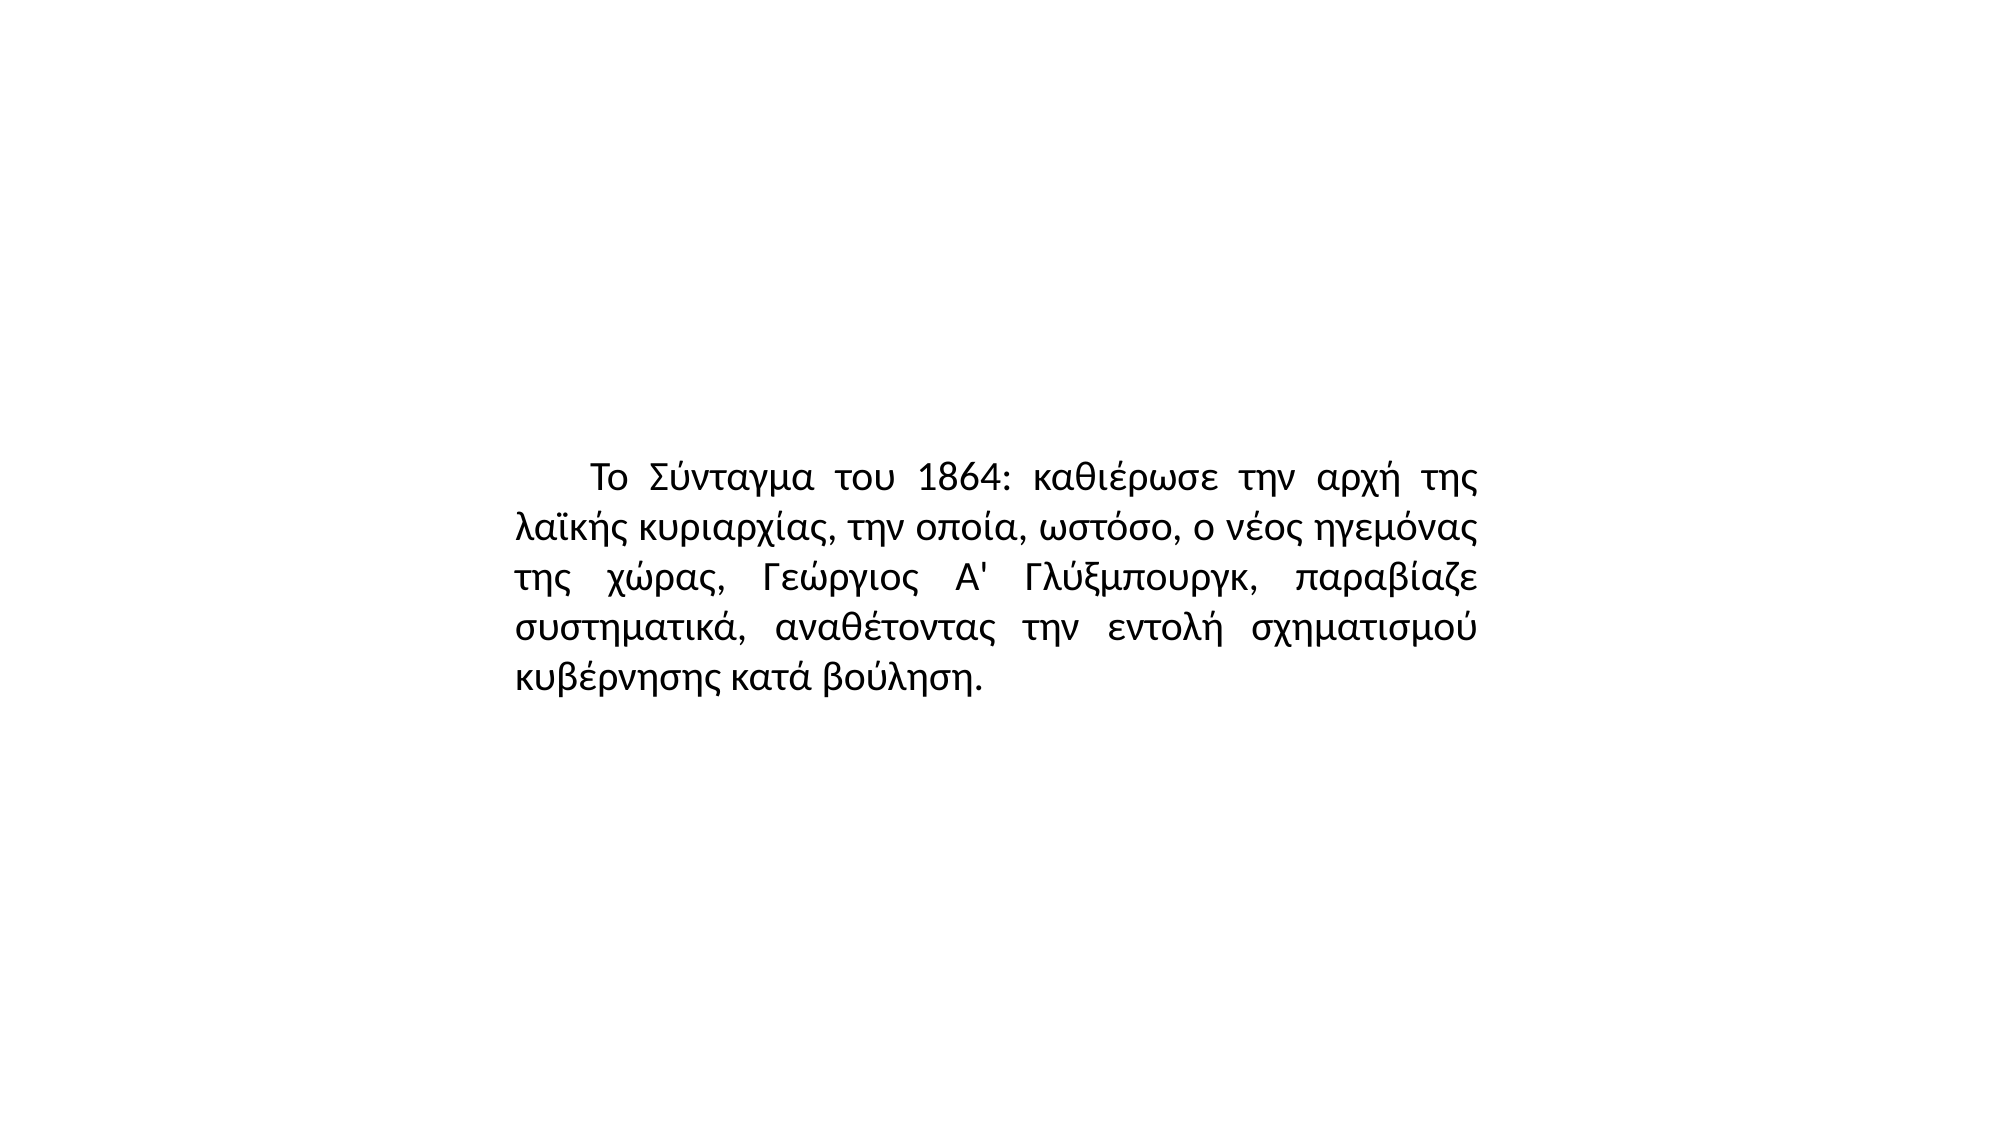

Το Σύνταγμα του 1864: καθιέρωσε την αρχή της λαϊκής κυριαρχίας, την οποία, ωστόσο, ο νέος ηγεμόνας της χώρας, Γεώργιος Α' Γλύξμπουργκ, παραβίαζε συστηματικά, αναθέτοντας την εντολή σχηματισμού κυβέρνησης κατά βούληση.